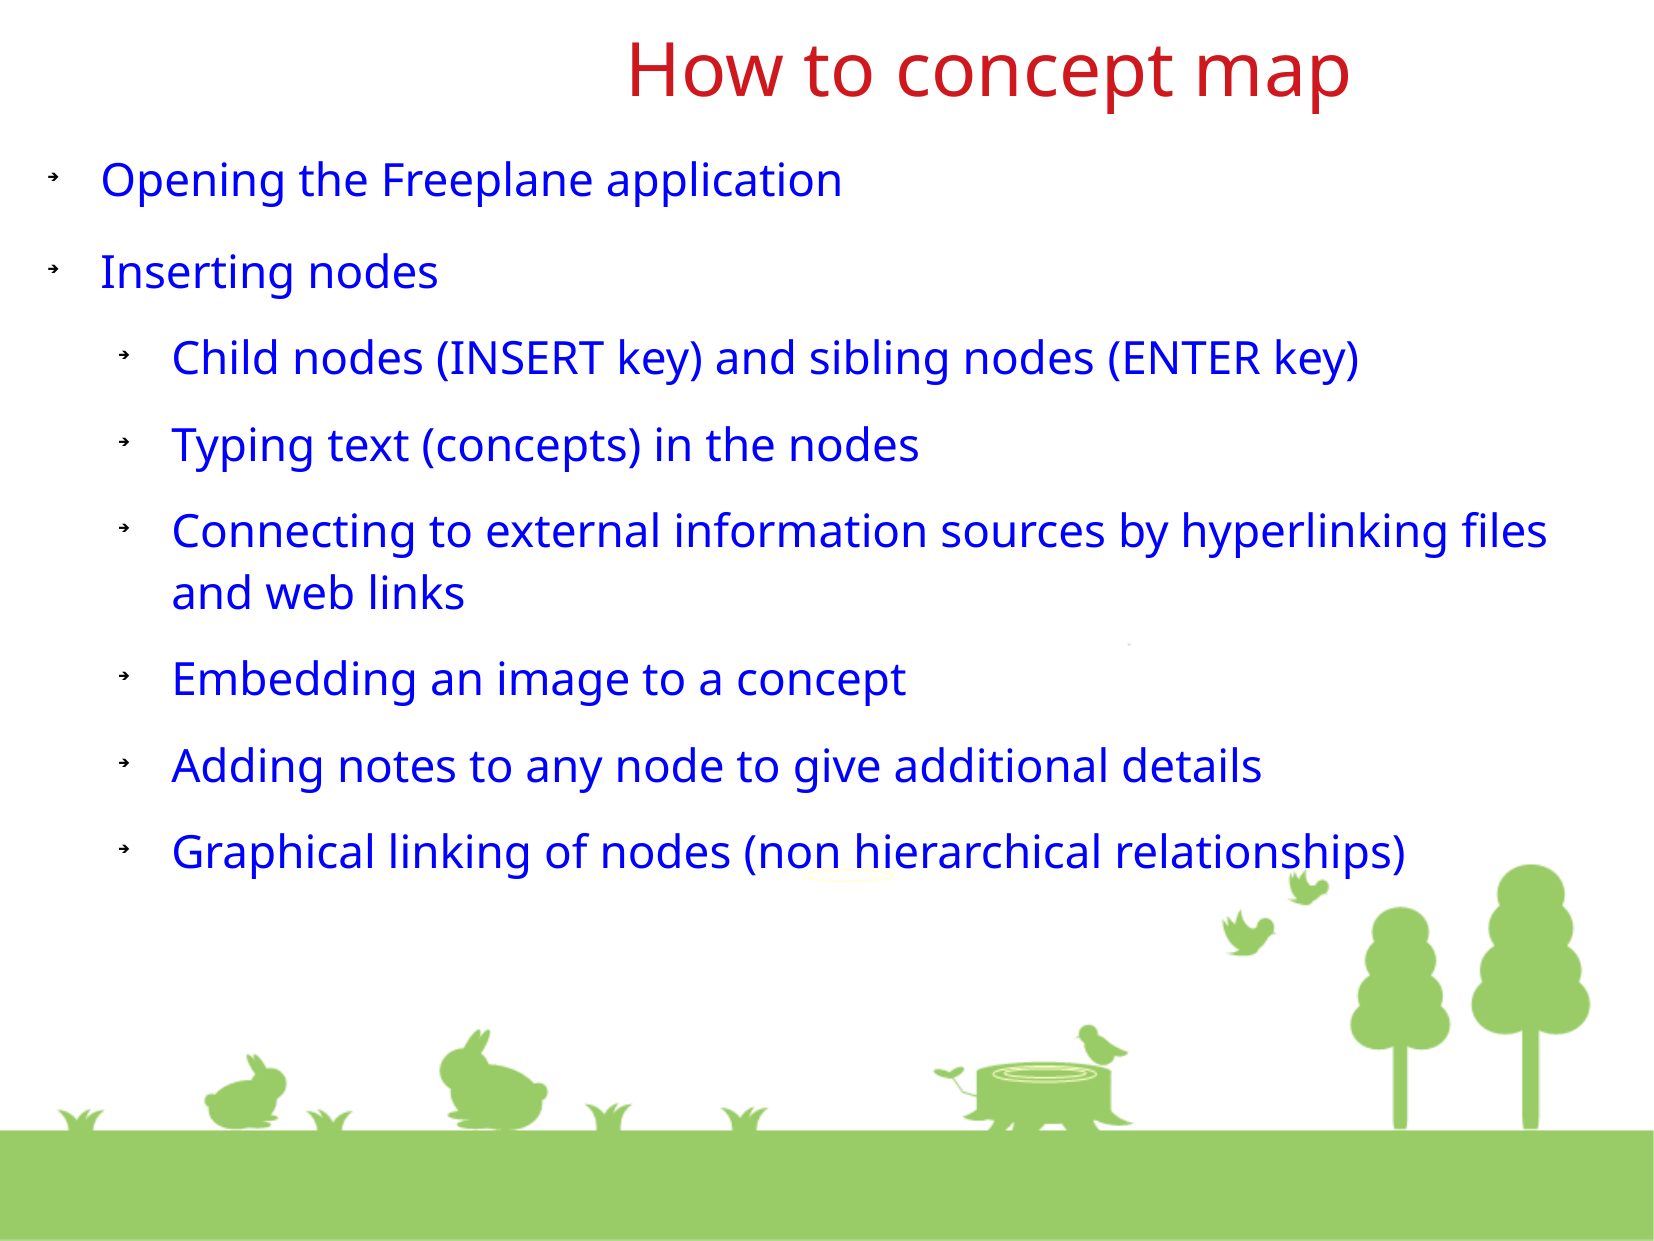

# How to concept map
Opening the Freeplane application
Inserting nodes
Child nodes (INSERT key) and sibling nodes (ENTER key)
Typing text (concepts) in the nodes
Connecting to external information sources by hyperlinking files and web links
Embedding an image to a concept
Adding notes to any node to give additional details
Graphical linking of nodes (non hierarchical relationships)